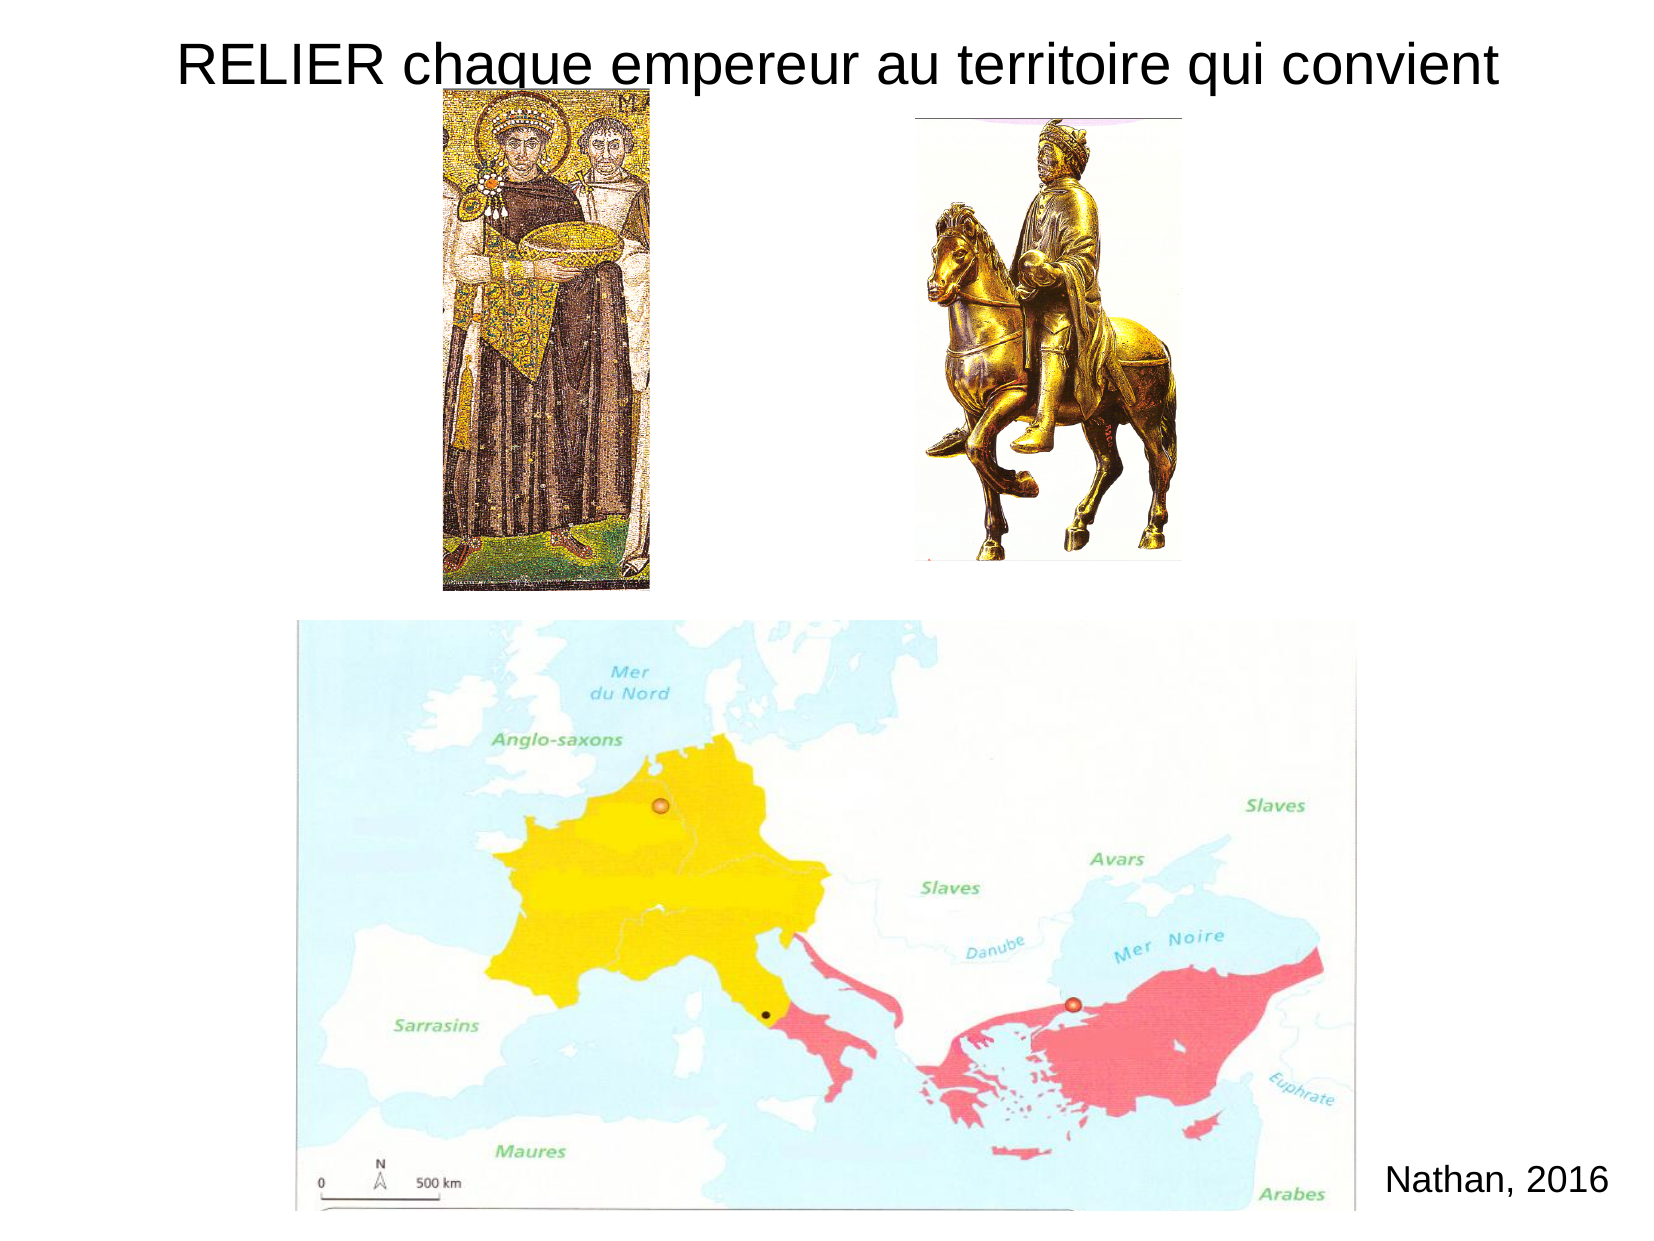

# RELIER chaque empereur au territoire qui convient
Nathan, 2016